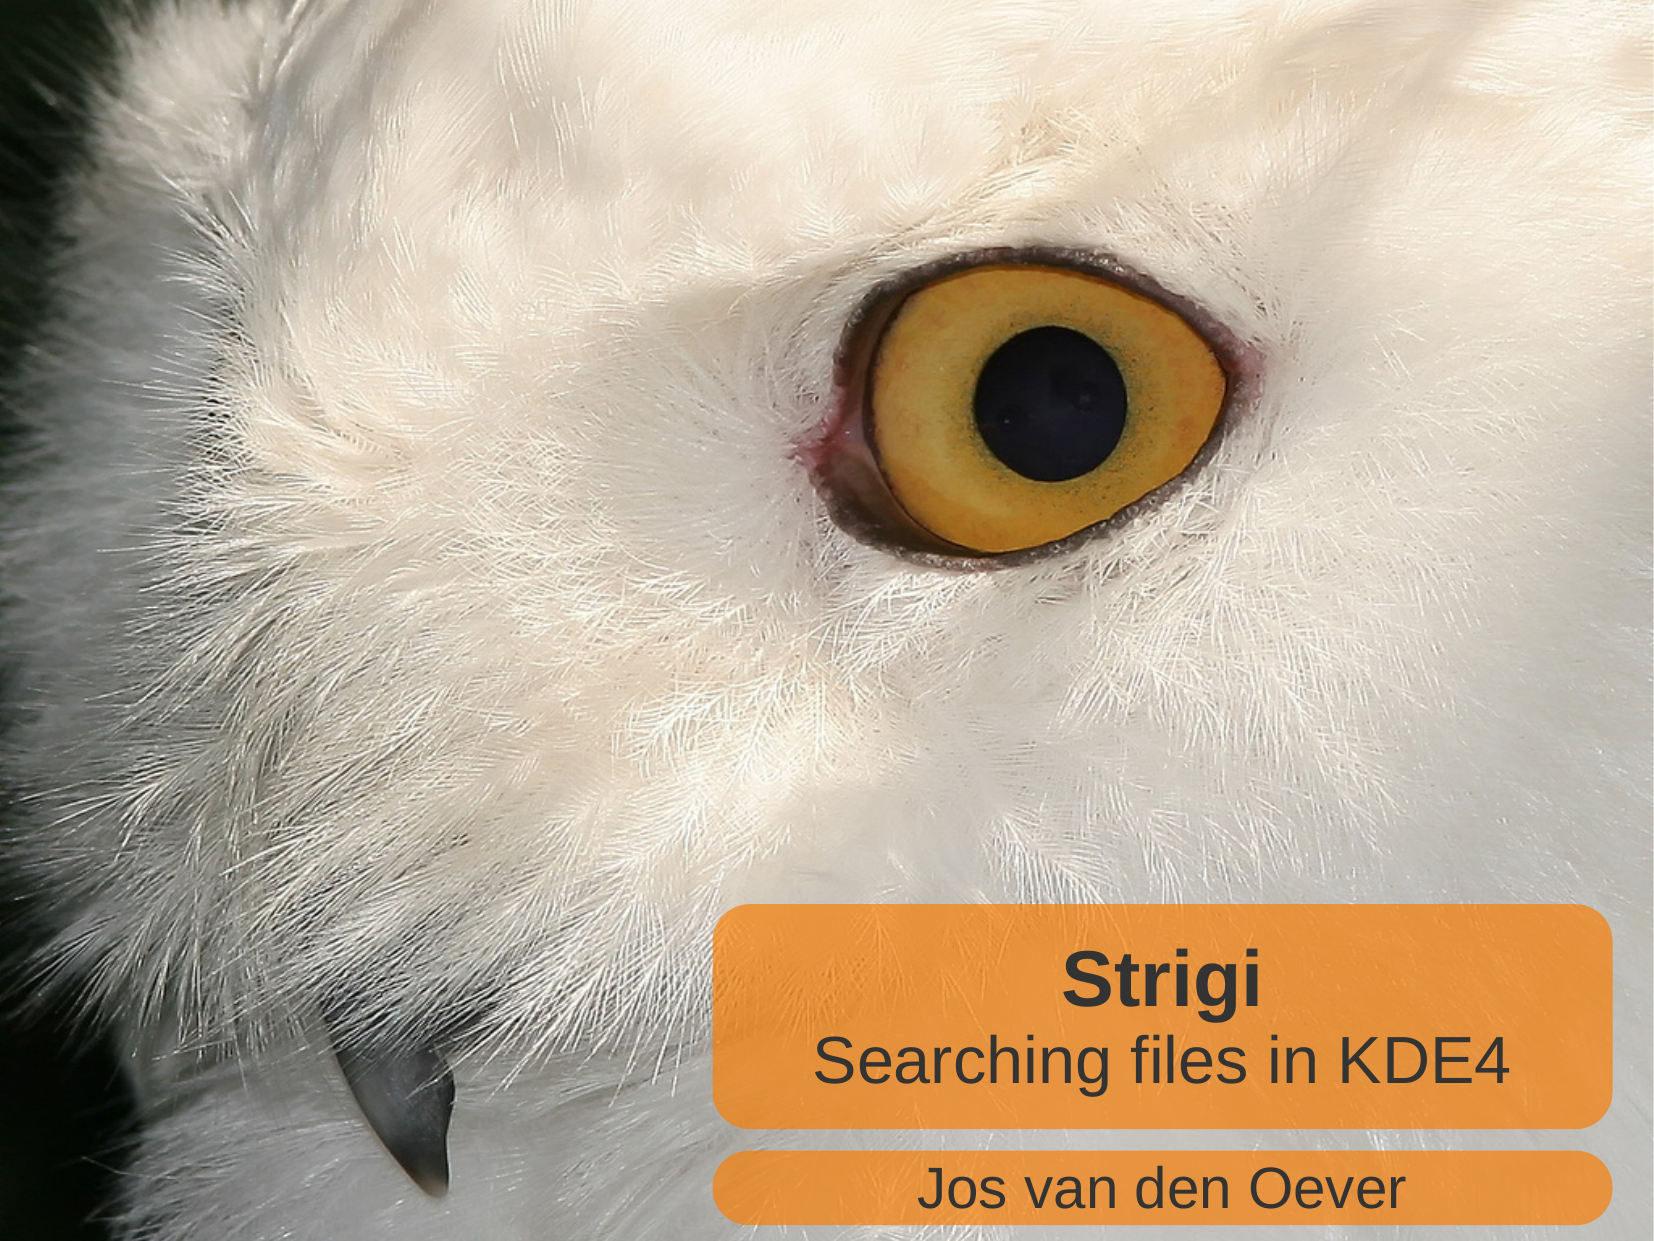

Strigi
Searching files in KDE4
Jos van den Oever